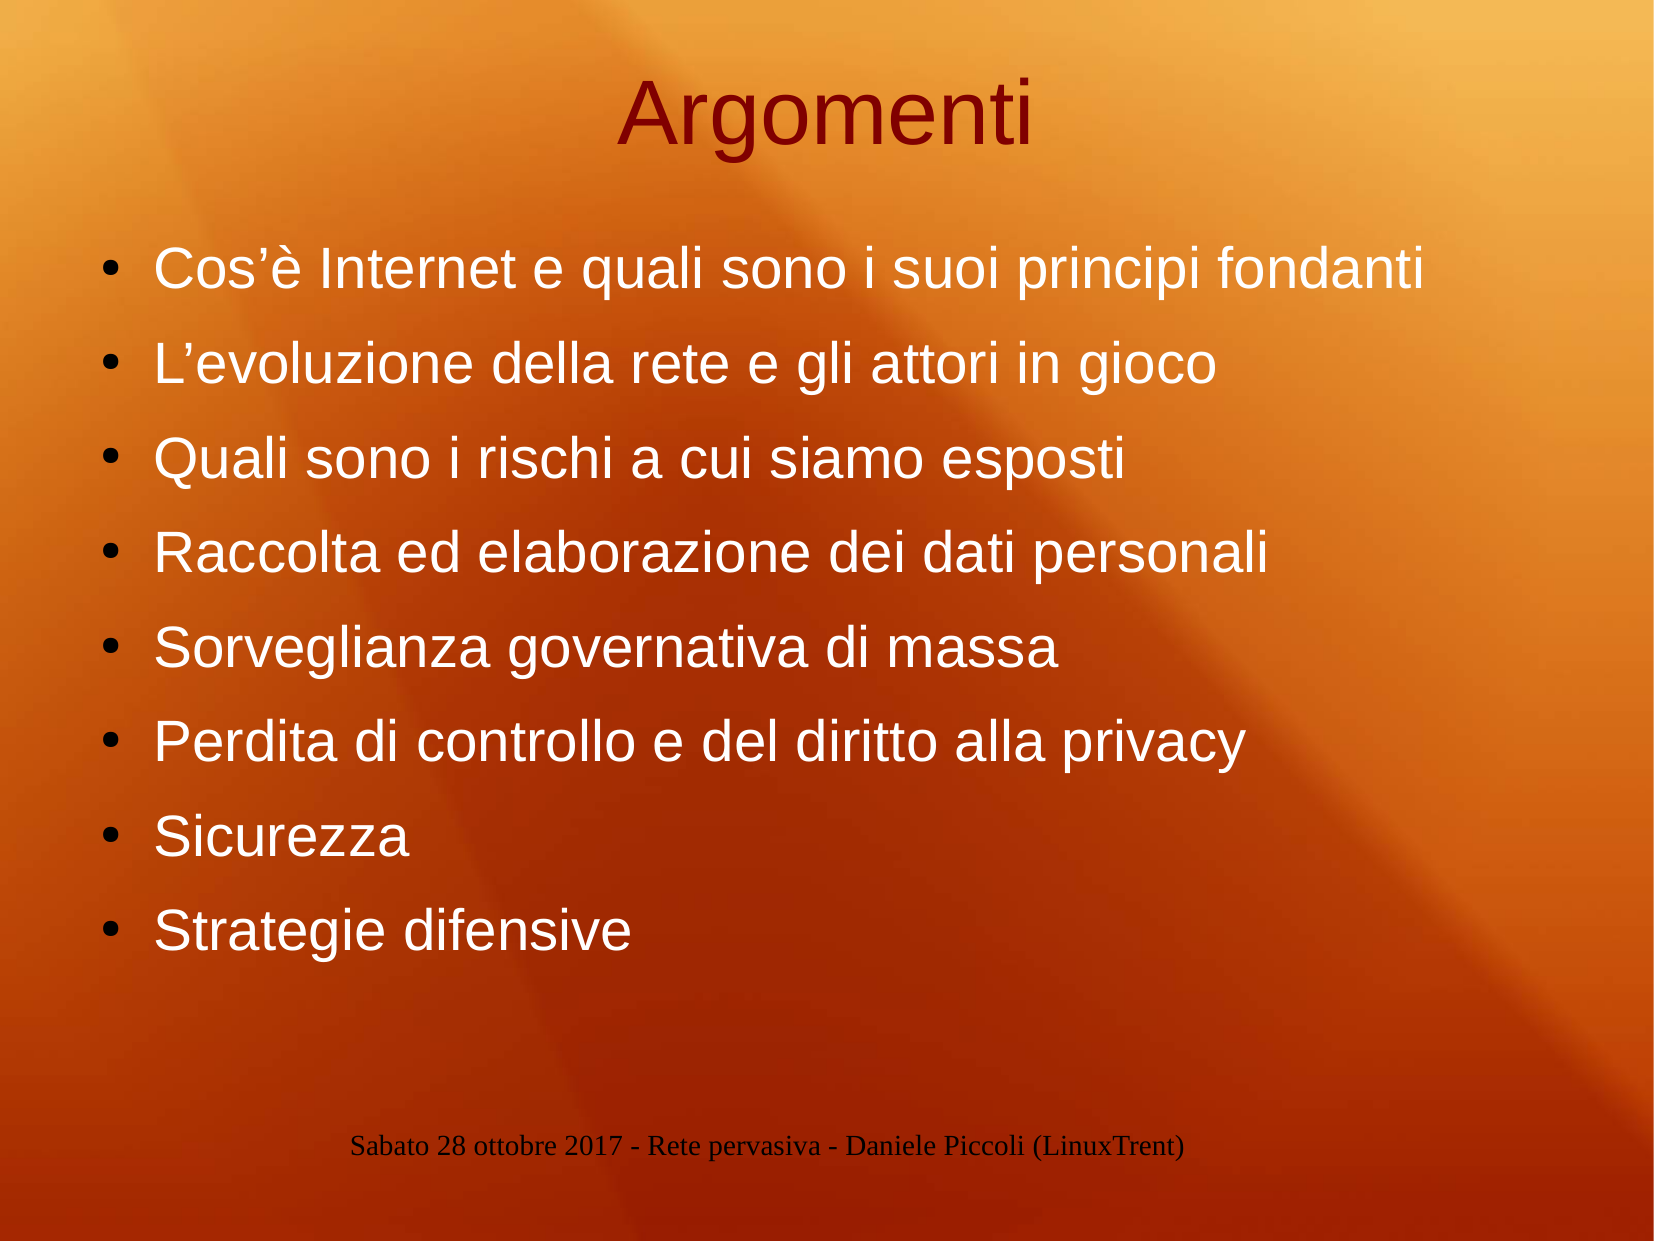

# Argomenti
Cos’è Internet e quali sono i suoi principi fondanti
L’evoluzione della rete e gli attori in gioco
Quali sono i rischi a cui siamo esposti
Raccolta ed elaborazione dei dati personali
Sorveglianza governativa di massa
Perdita di controllo e del diritto alla privacy
Sicurezza
Strategie difensive
Sabato 28 ottobre 2017 - Rete pervasiva - Daniele Piccoli (LinuxTrent)